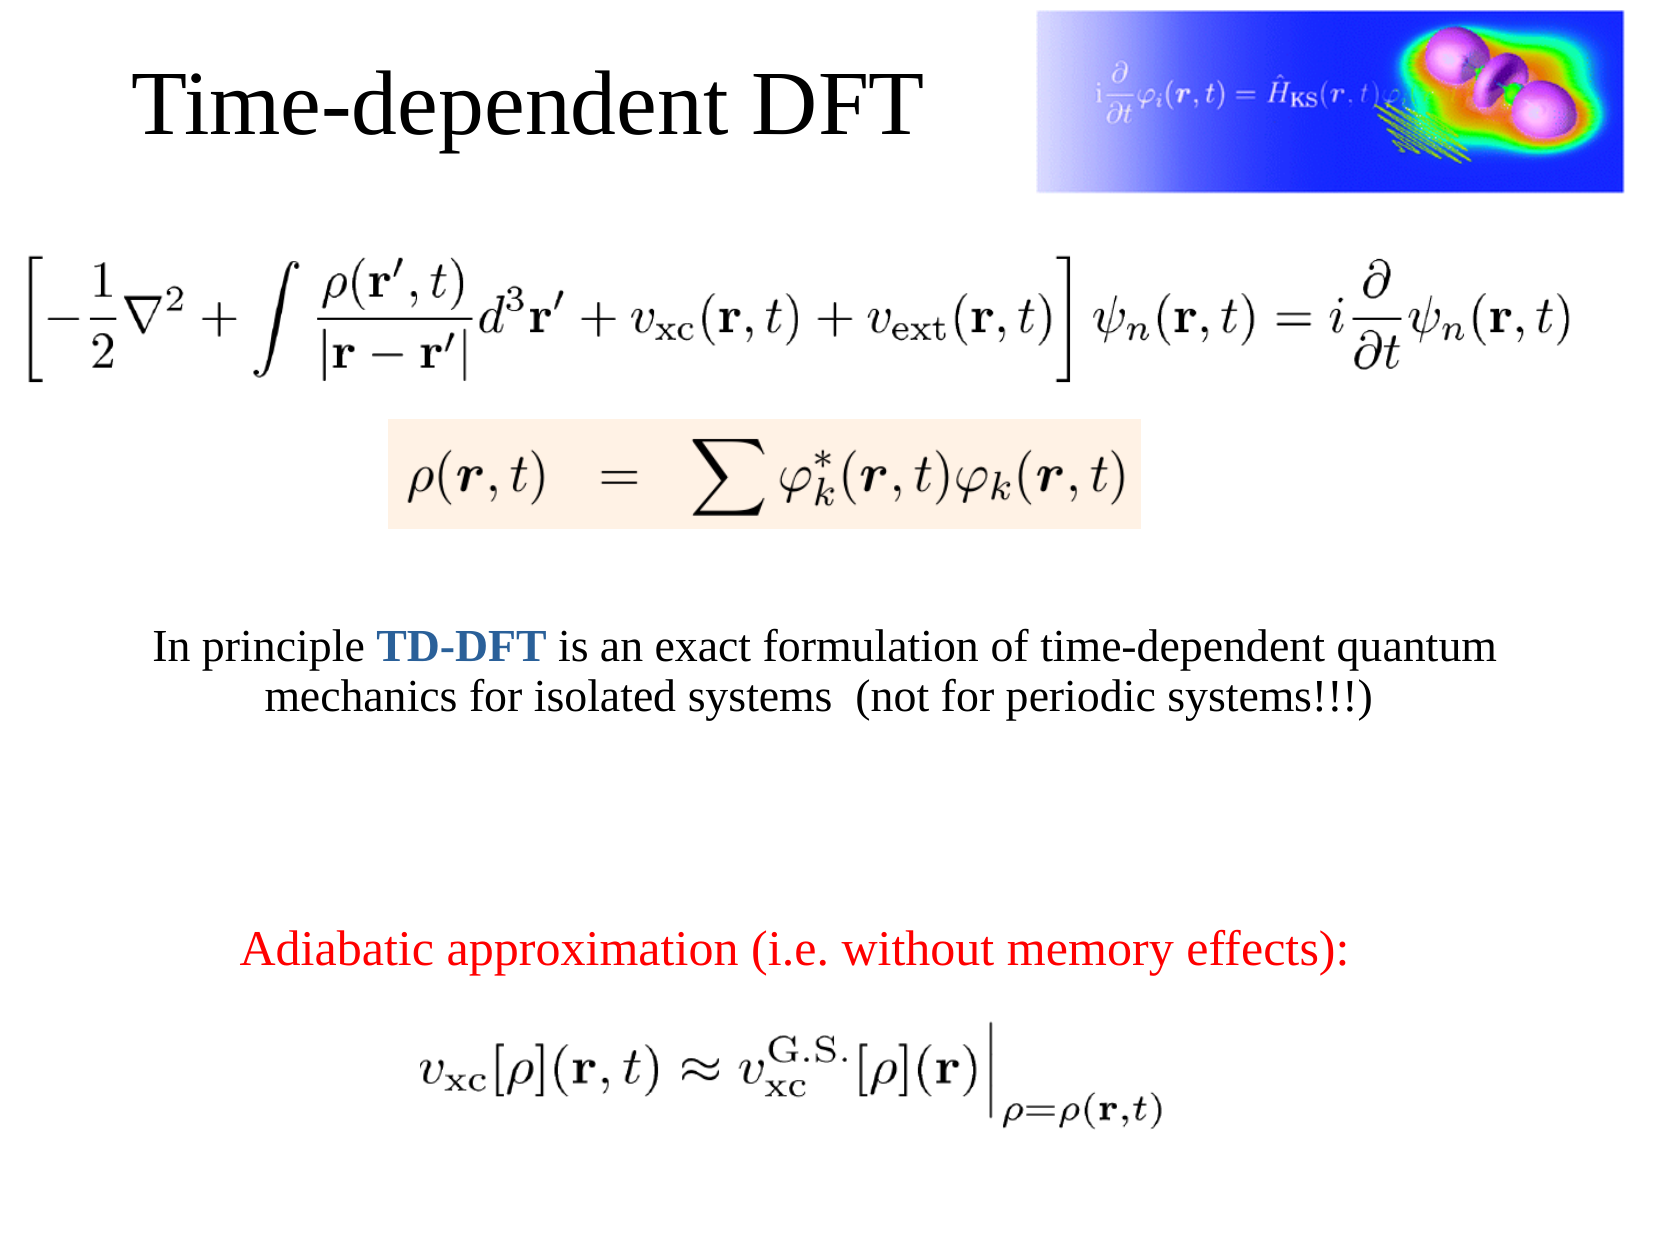

# Time-dependent DFT
In principle TD-DFT is an exact formulation of time-dependent quantum mechanics for isolated systems (not for periodic systems!!!)
Adiabatic approximation (i.e. without memory effects):